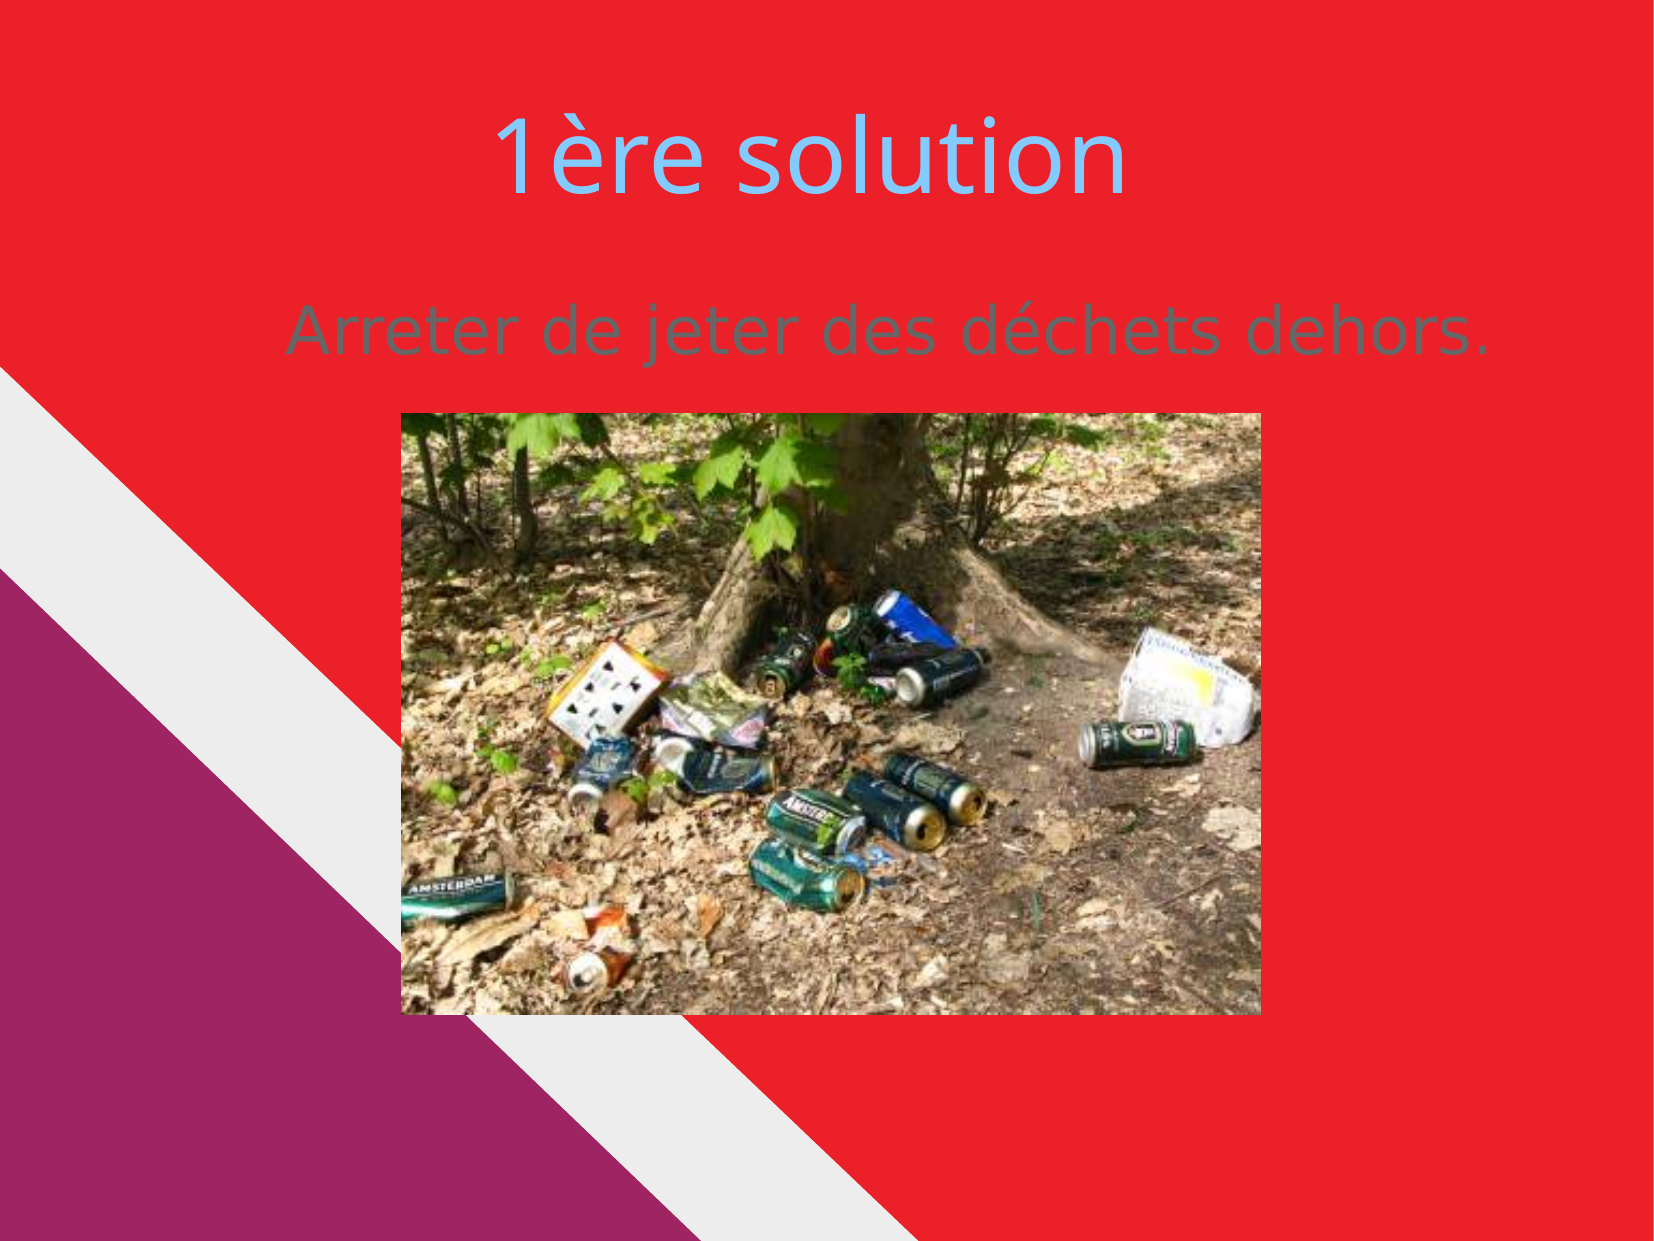

# 1ère solution
 Arreter de jeter des déchets dehors.